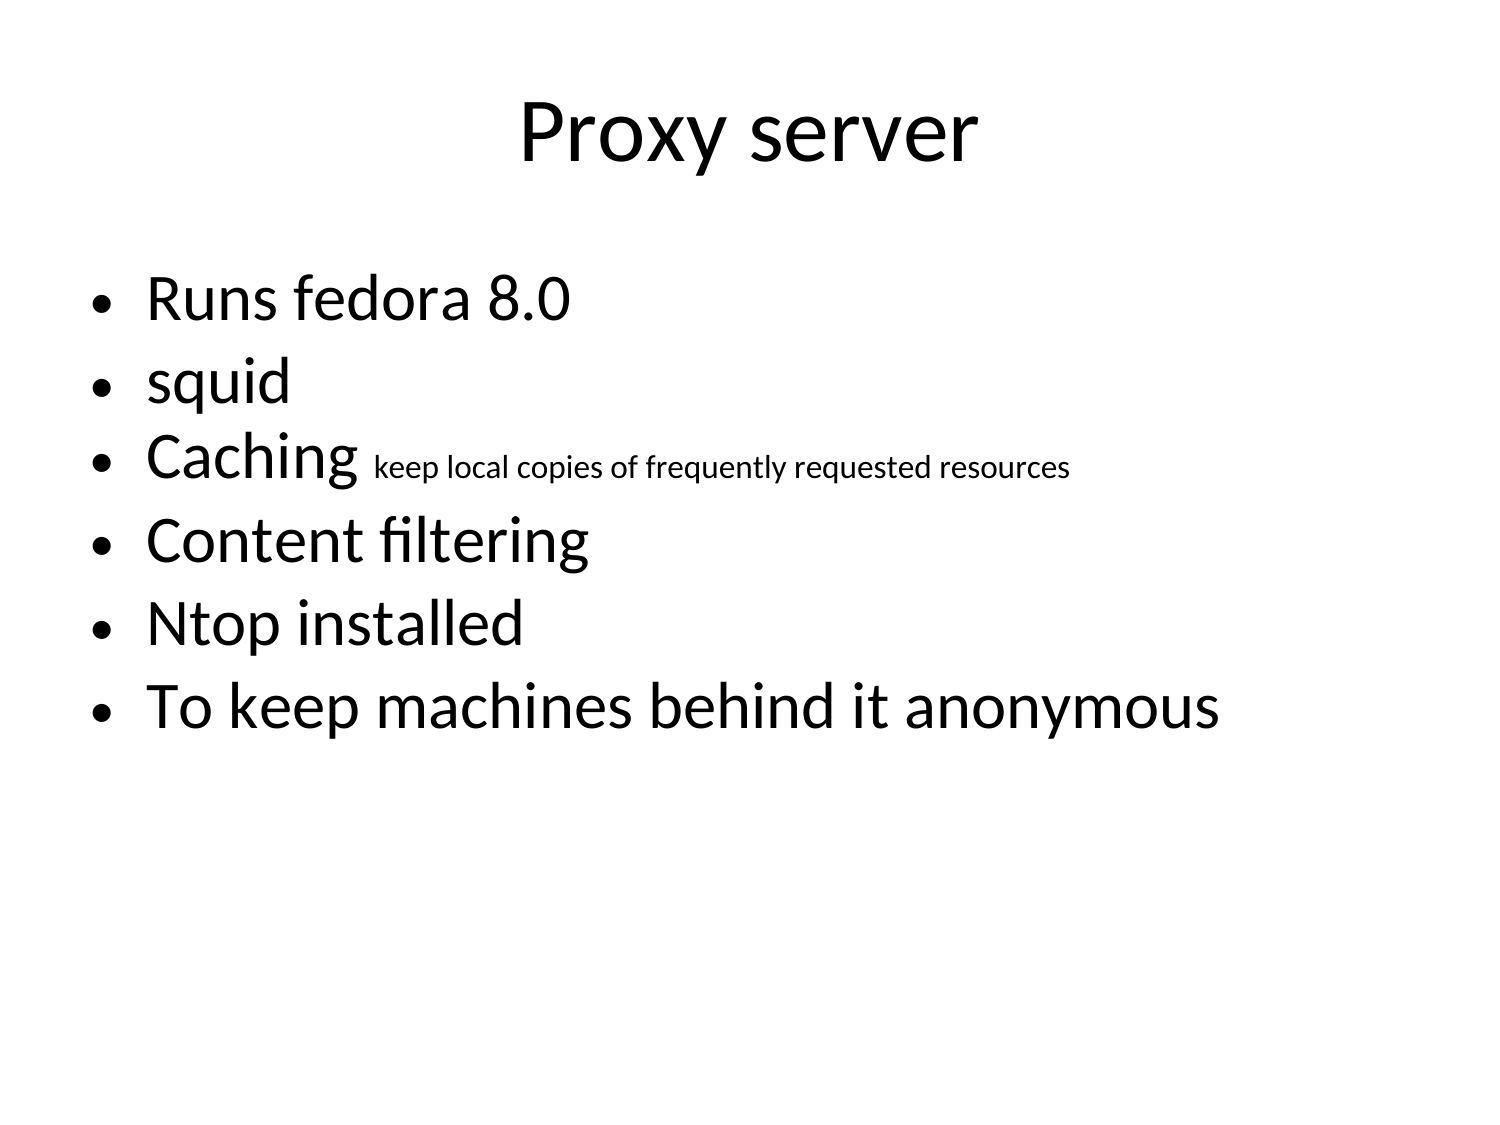

# Proxy server
Runs fedora 8.0
squid
Caching keep local copies of frequently requested resources
Content filtering
Ntop installed
To keep machines behind it anonymous